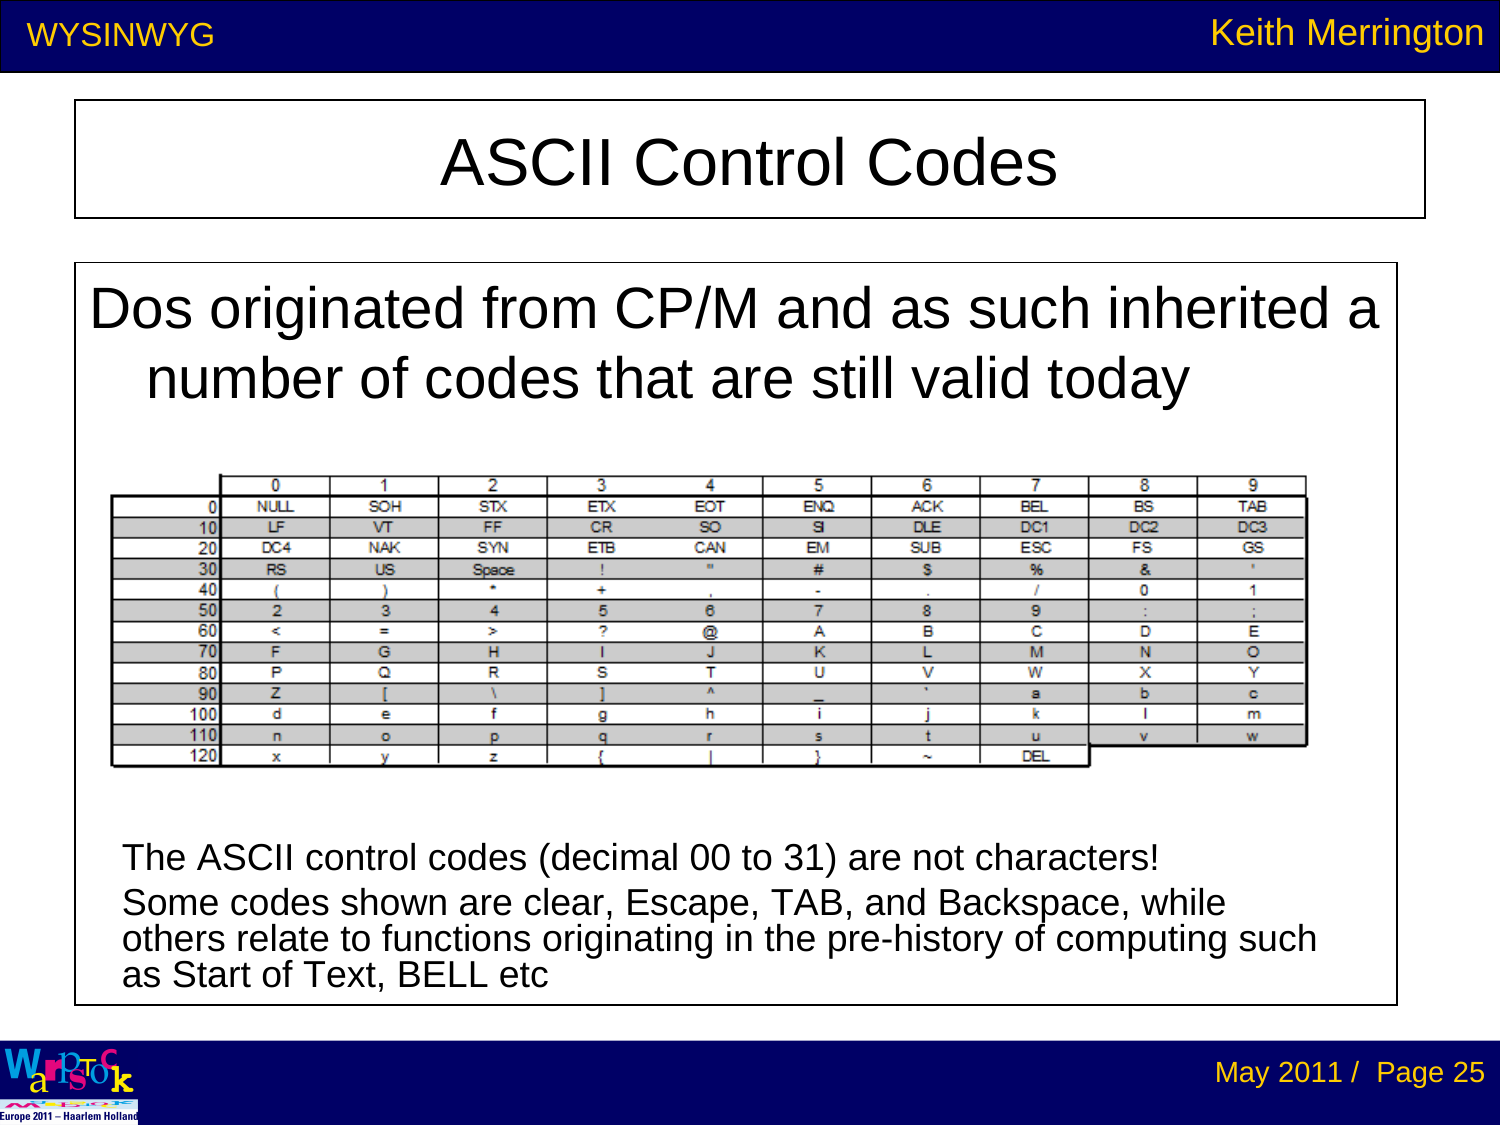

# ASCII Control Codes
Dos originated from CP/M and as such inherited a number of codes that are still valid today
The ASCII control codes (decimal 00 to 31) are not characters!
Some codes shown are clear, Escape, TAB, and Backspace, while others relate to functions originating in the pre-history of computing such as Start of Text, BELL etc